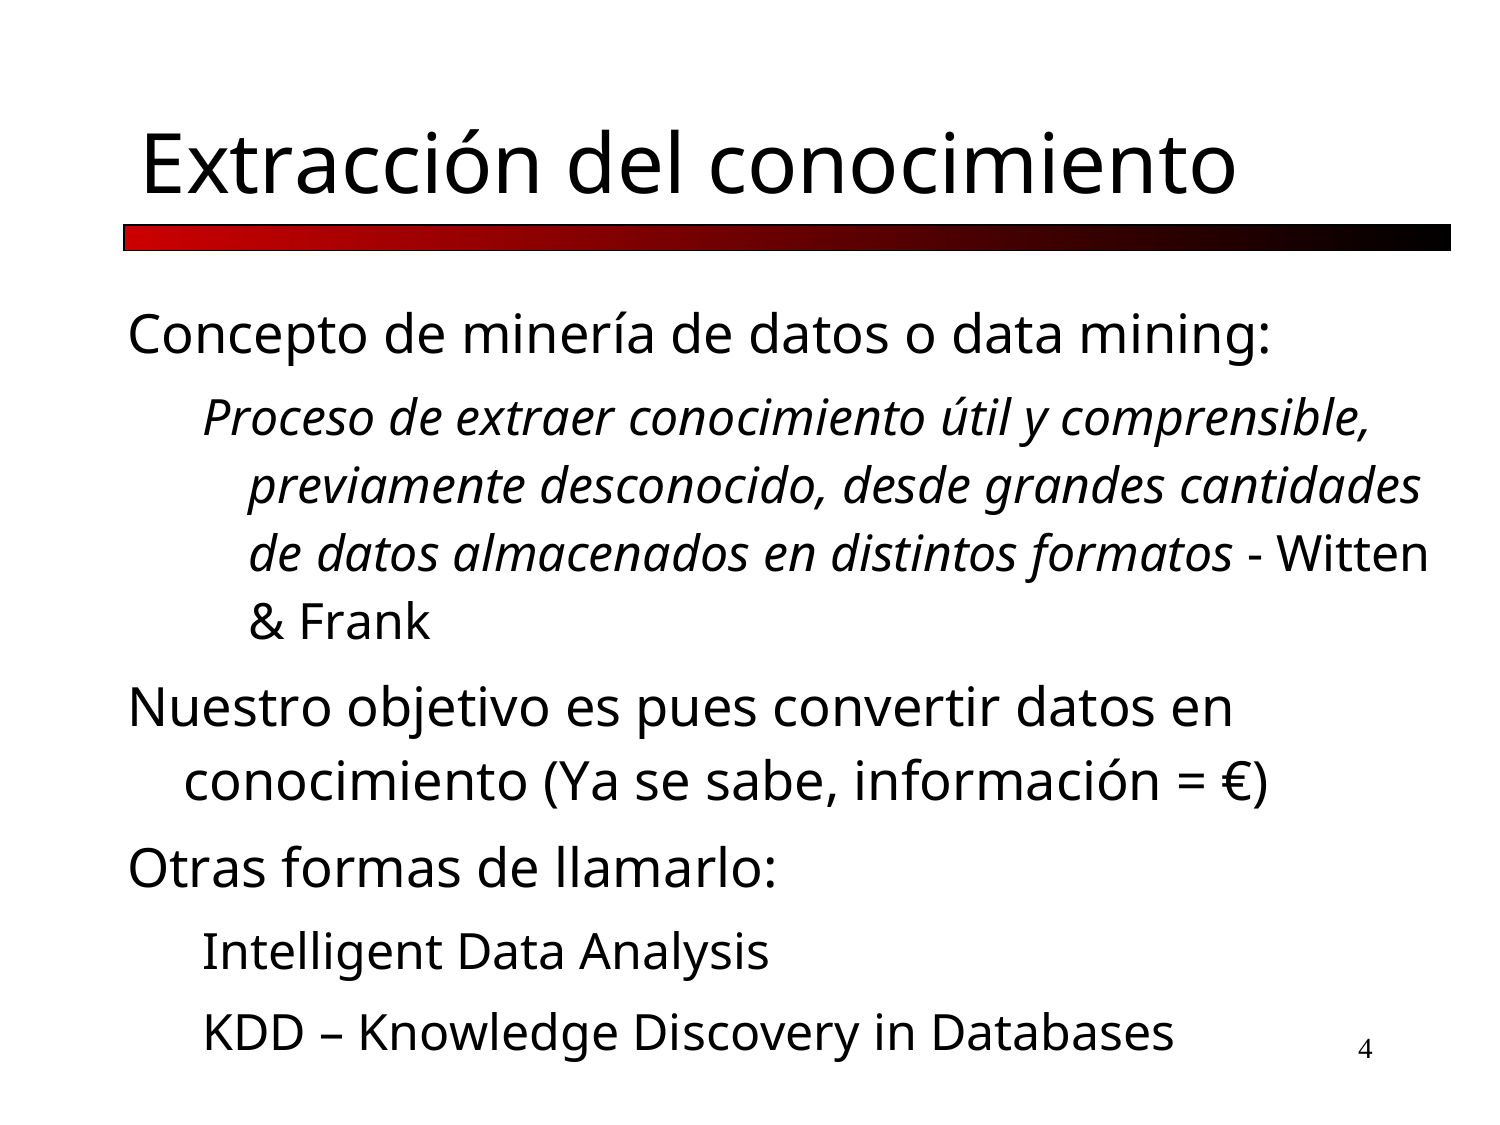

# Extracción del conocimiento
Concepto de minería de datos o data mining:
Proceso de extraer conocimiento útil y comprensible, previamente desconocido, desde grandes cantidades de datos almacenados en distintos formatos - Witten & Frank
Nuestro objetivo es pues convertir datos en conocimiento (Ya se sabe, información = €)
Otras formas de llamarlo:
Intelligent Data Analysis
KDD – Knowledge Discovery in Databases
4